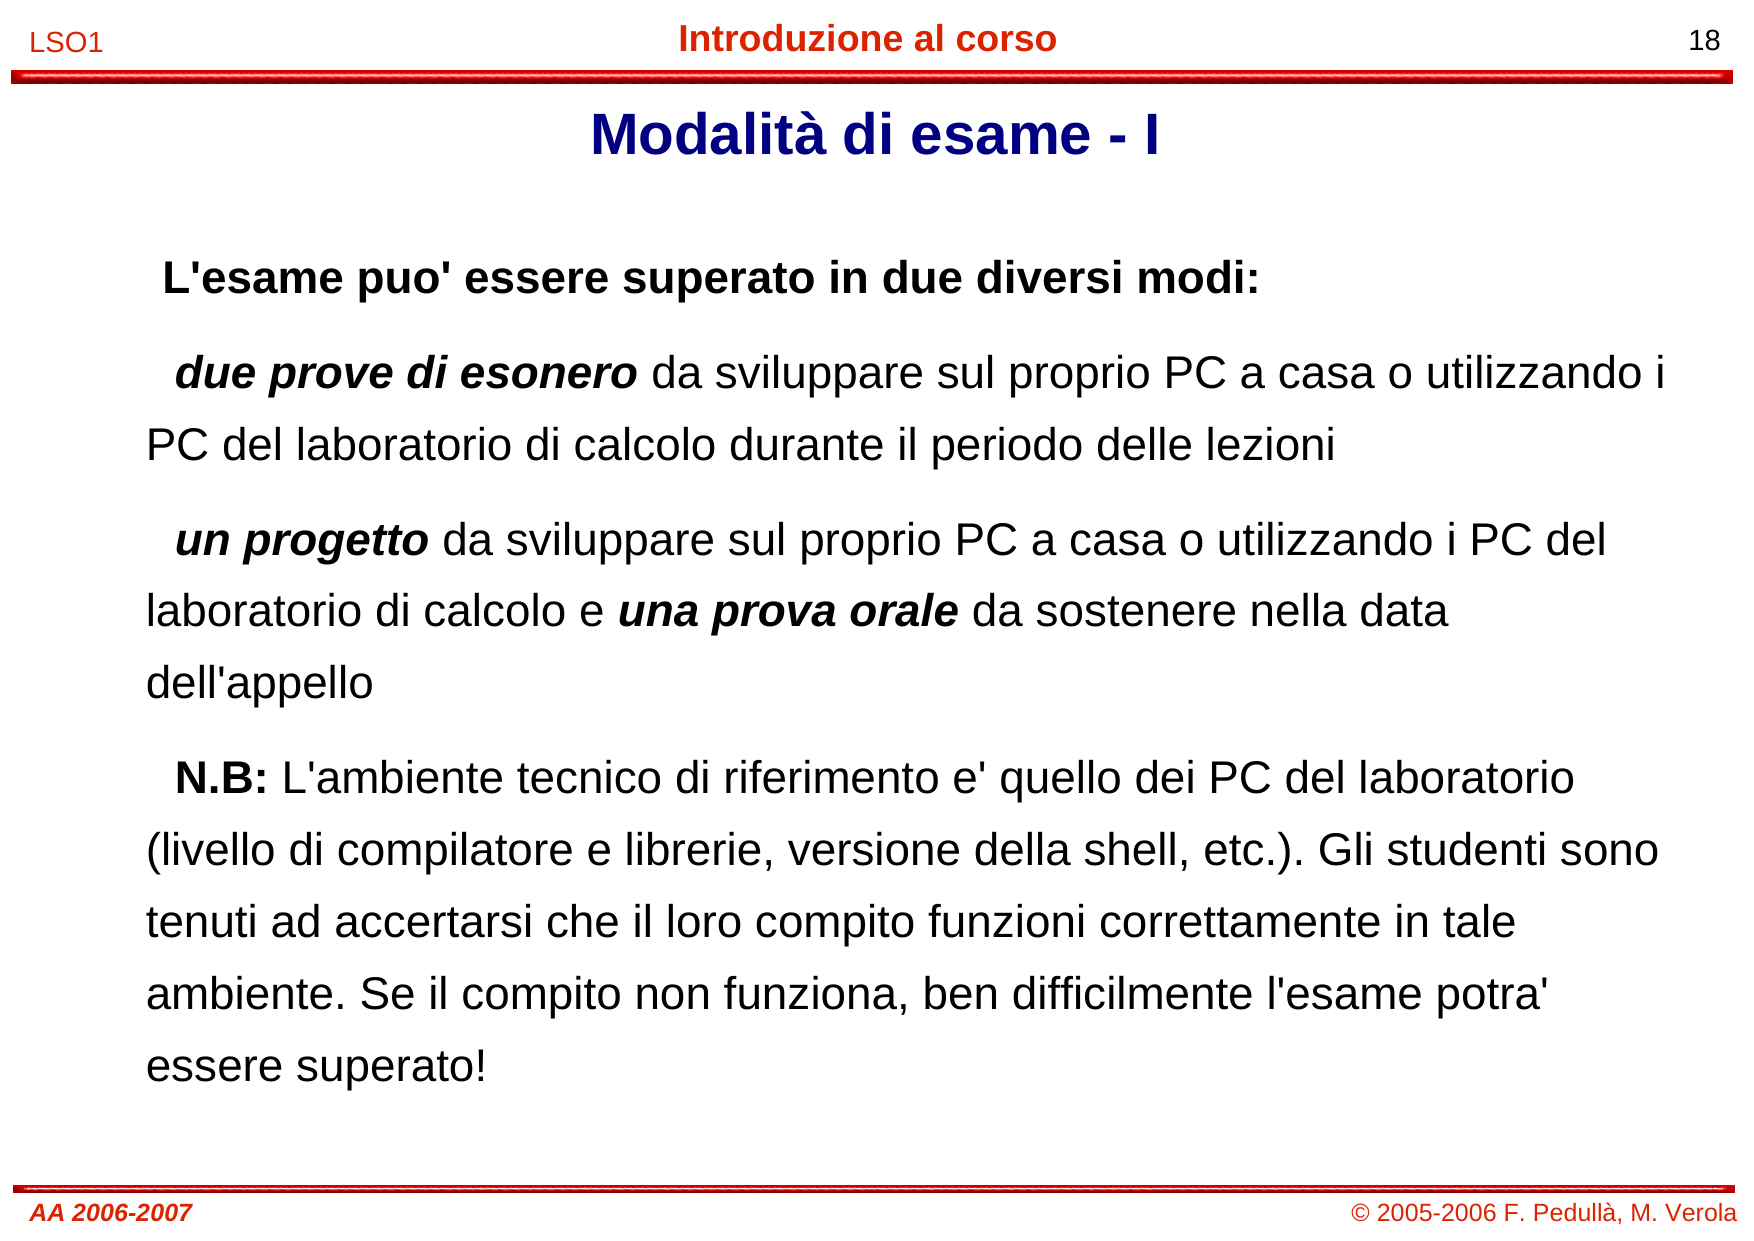

Modalità di esame - I
# L'esame puo' essere superato in due diversi modi:
 due prove di esonero da sviluppare sul proprio PC a casa o utilizzando i PC del laboratorio di calcolo durante il periodo delle lezioni
 un progetto da sviluppare sul proprio PC a casa o utilizzando i PC del laboratorio di calcolo e una prova orale da sostenere nella data dell'appello
 N.B: L'ambiente tecnico di riferimento e' quello dei PC del laboratorio (livello di compilatore e librerie, versione della shell, etc.). Gli studenti sono tenuti ad accertarsi che il loro compito funzioni correttamente in tale ambiente. Se il compito non funziona, ben difficilmente l'esame potra' essere superato!